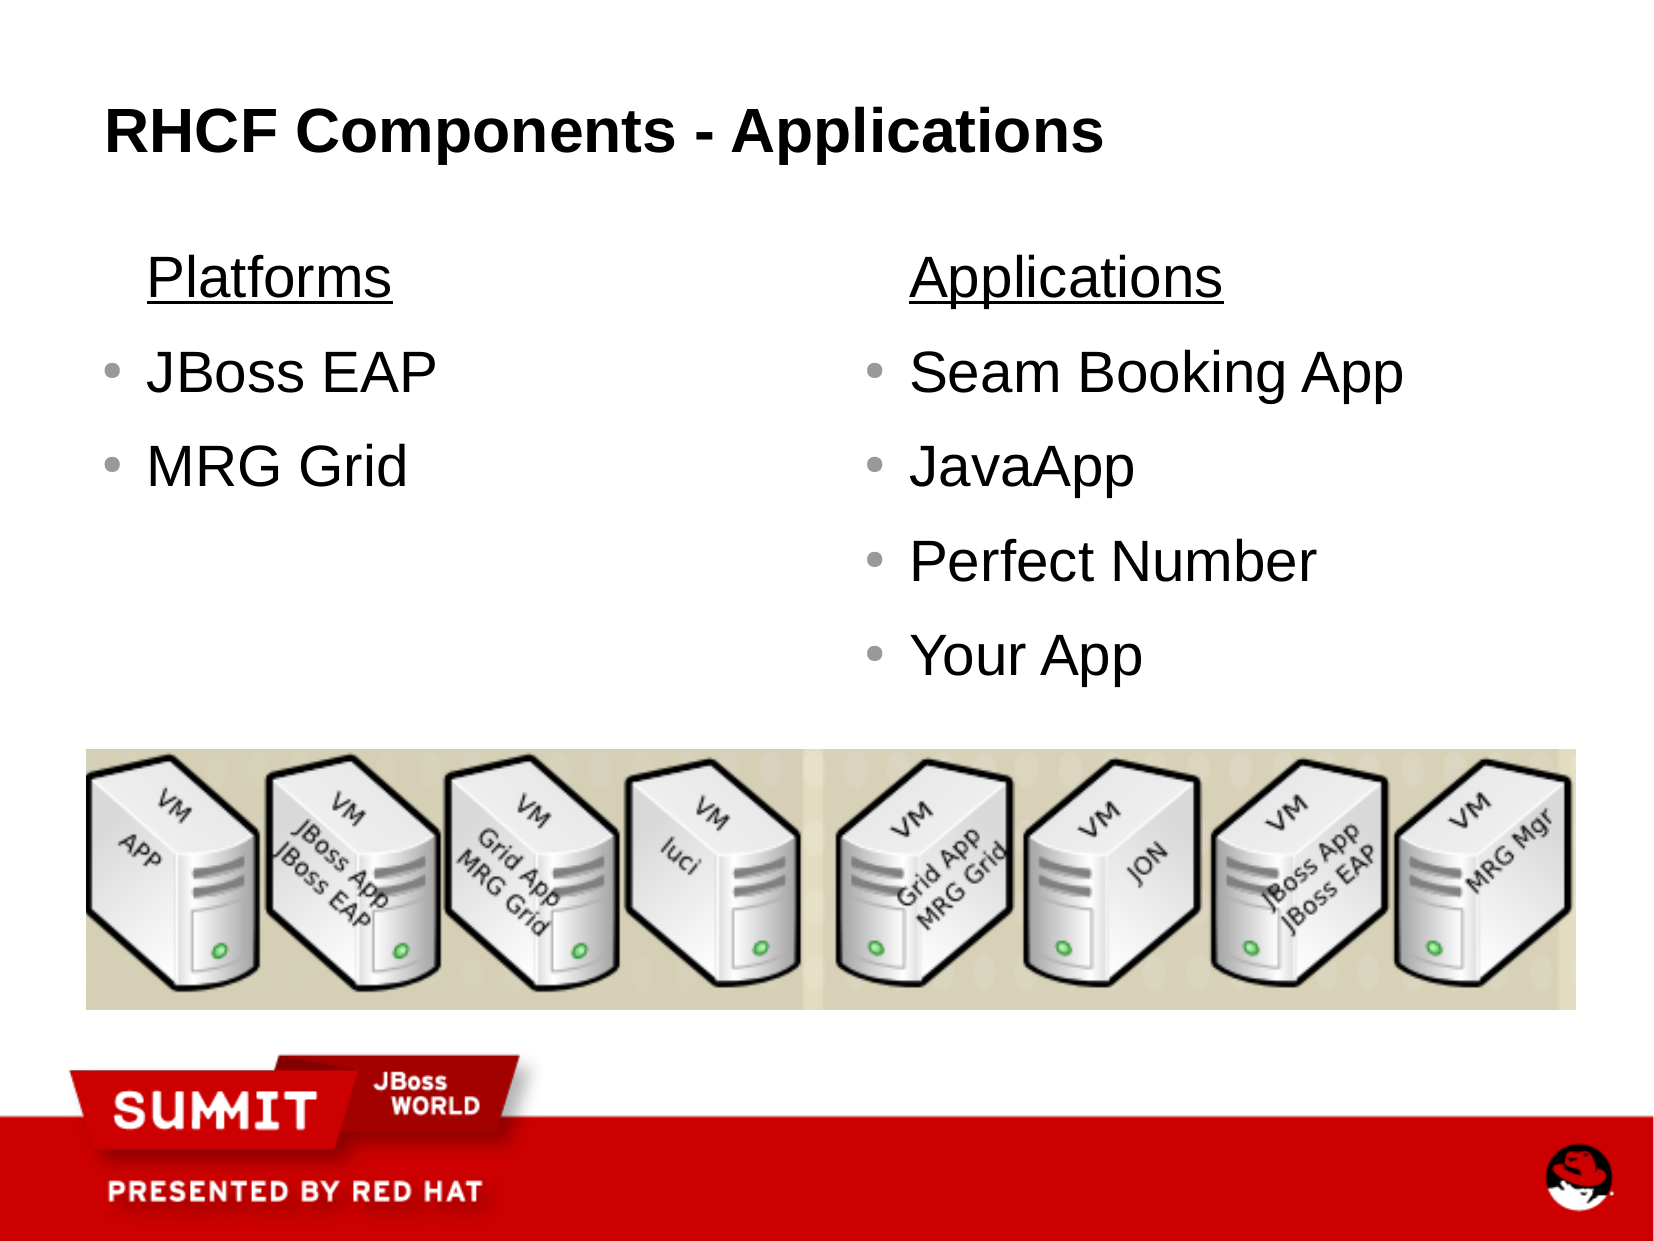

# RHCF Components - Applications
Platforms
JBoss EAP
MRG Grid
Applications
Seam Booking App
JavaApp
Perfect Number
Your App